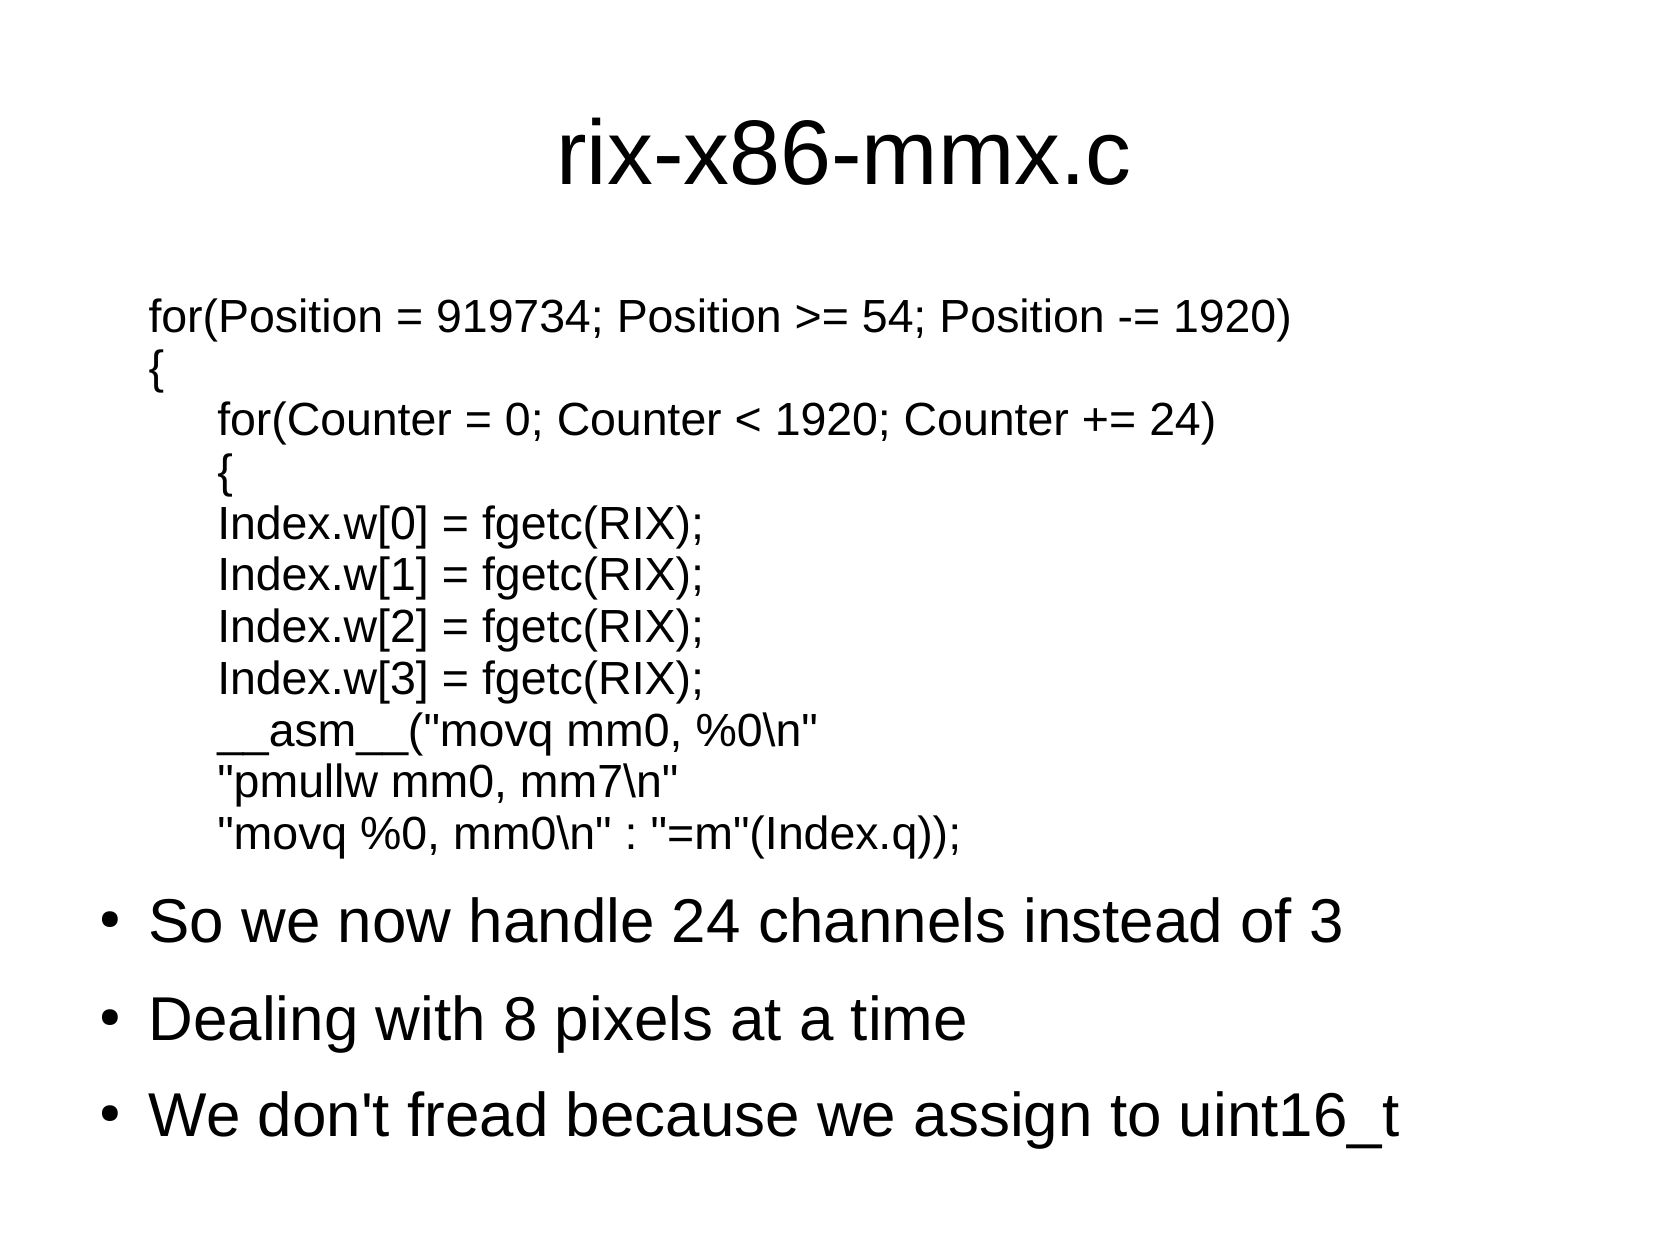

# rix-x86-mmx.c
for(Position = 919734; Position >= 54; Position -= 1920)
{
	for(Counter = 0; Counter < 1920; Counter += 24)
	{
		Index.w[0] = fgetc(RIX);
		Index.w[1] = fgetc(RIX);
		Index.w[2] = fgetc(RIX);
		Index.w[3] = fgetc(RIX);
		__asm__("movq mm0, %0\n"
							"pmullw mm0, mm7\n"
							"movq %0, mm0\n" : "=m"(Index.q));
So we now handle 24 channels instead of 3
Dealing with 8 pixels at a time
We don't fread because we assign to uint16_t